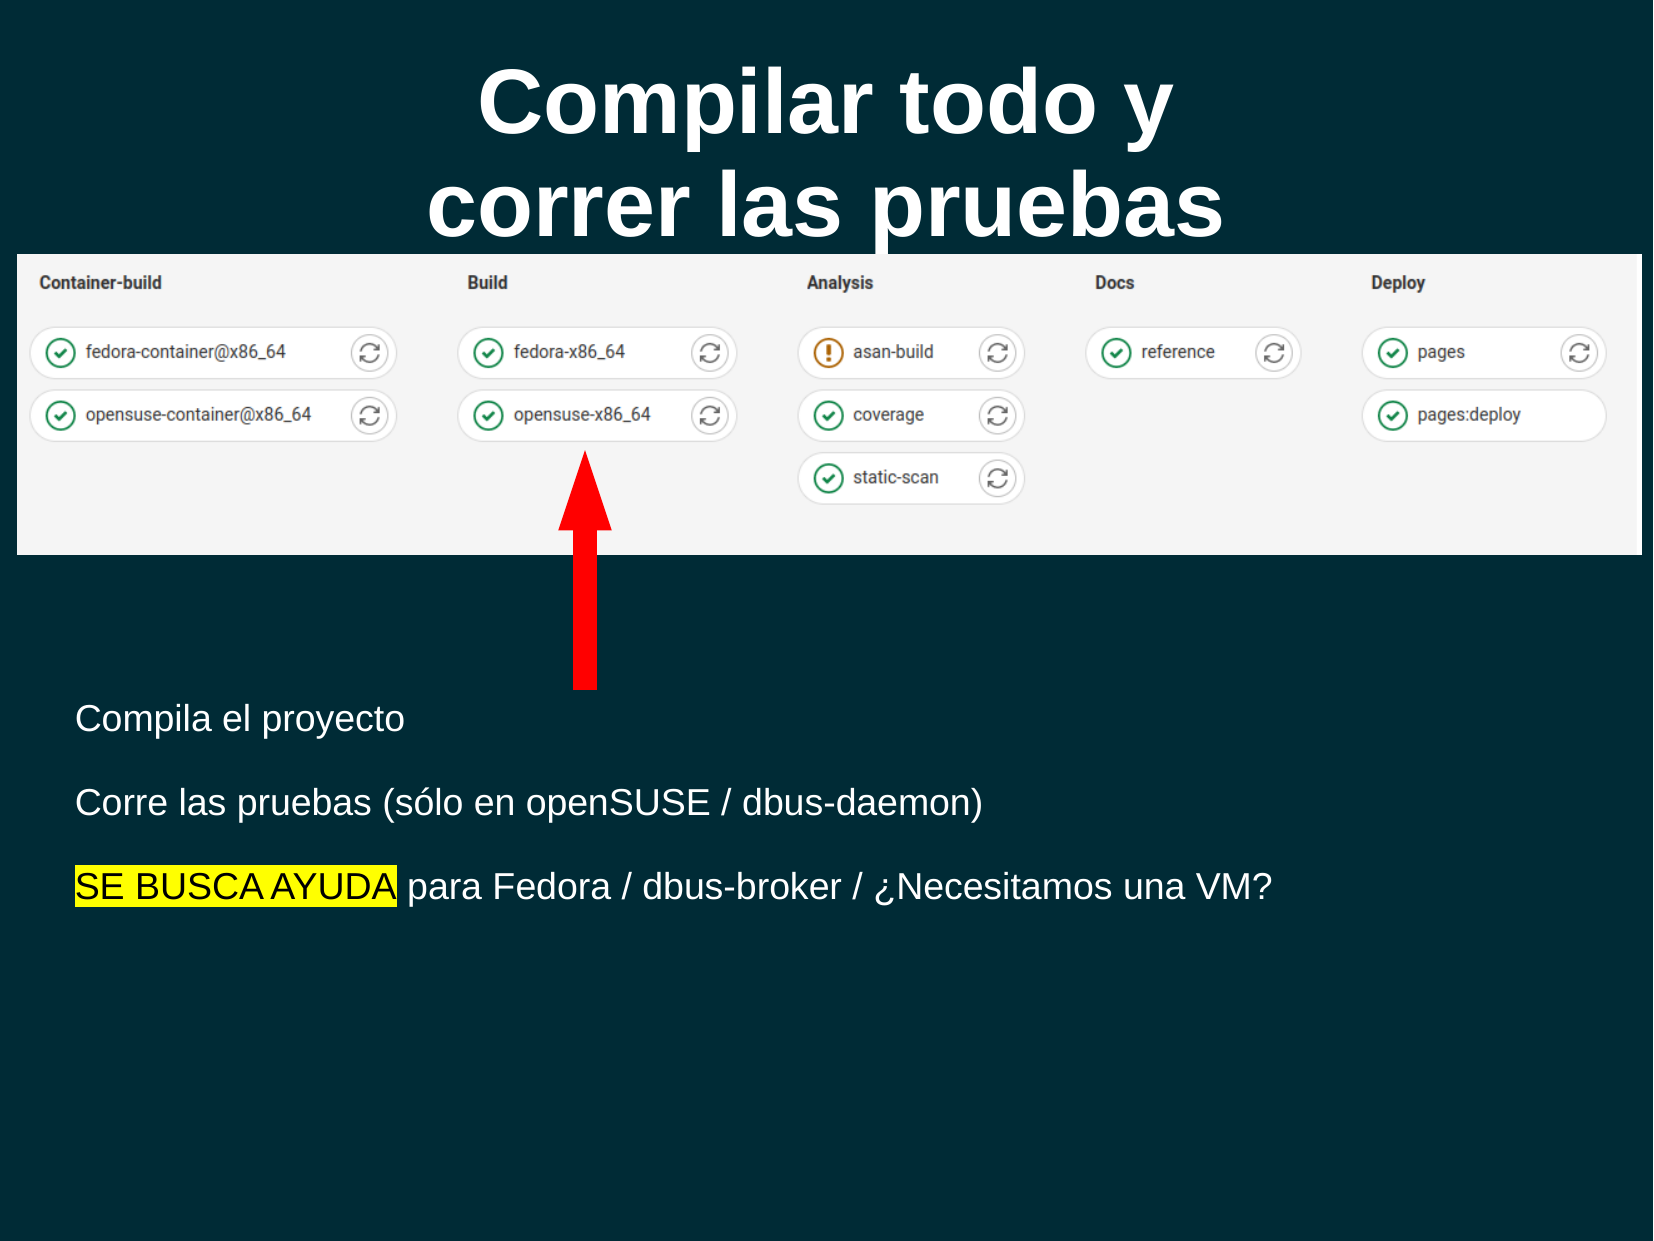

# Compilar todo y correr las pruebas
Compila el proyecto
Corre las pruebas (sólo en openSUSE / dbus-daemon)
SE BUSCA AYUDA para Fedora / dbus-broker / ¿Necesitamos una VM?